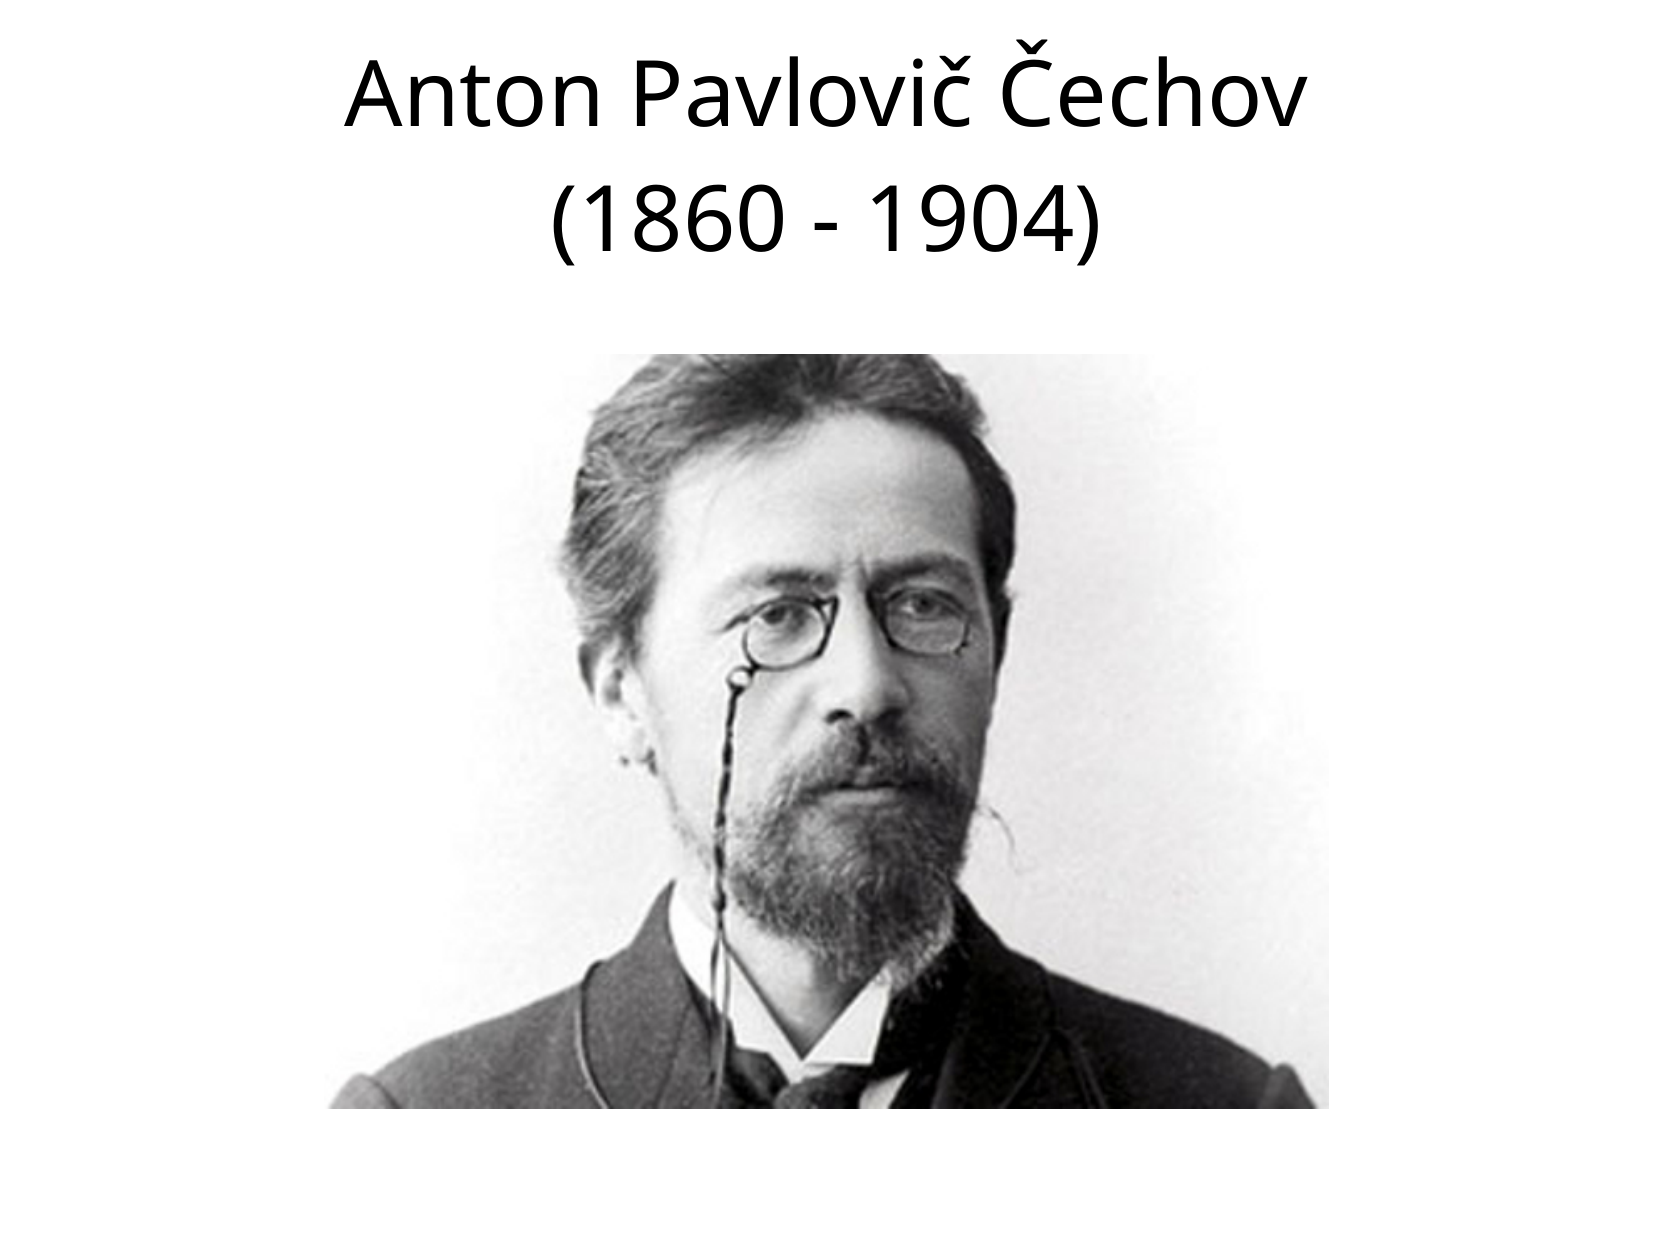

# Anton Pavlovič Čechov (1860 - 1904)